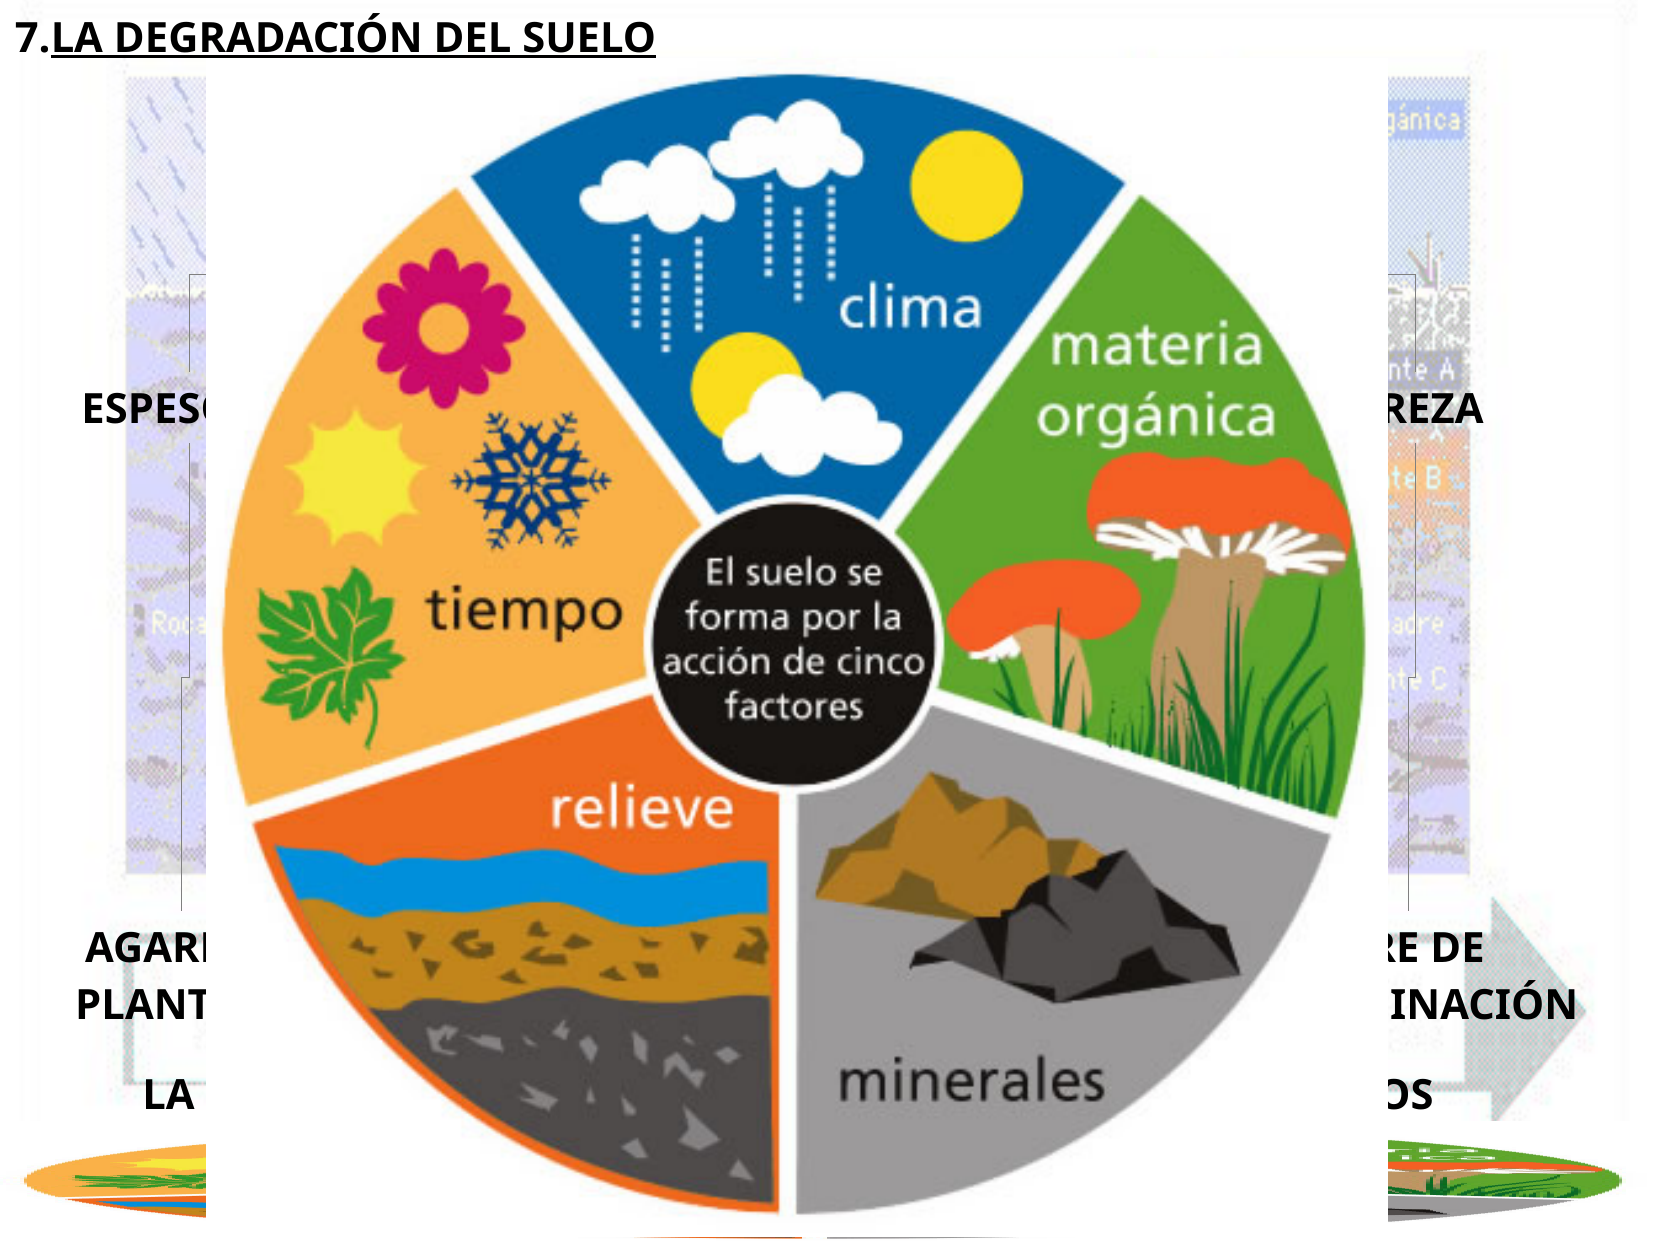

7.LA DEGRADACIÓN DEL SUELO
CARACTERÍSTICAS DE LOS SUELOS
ESPESOR
NUTRIENTES
ESPONJOSIDAD
PUREZA
AGARRE
PLANTAS
RETENCIÓN
AGUA
LIBRE DE
CONTAMINACIÓN
ALIMENTOS
LA FORMACIÓN DEL SUELO ES UN PROCESO DE MILES DE AÑOS